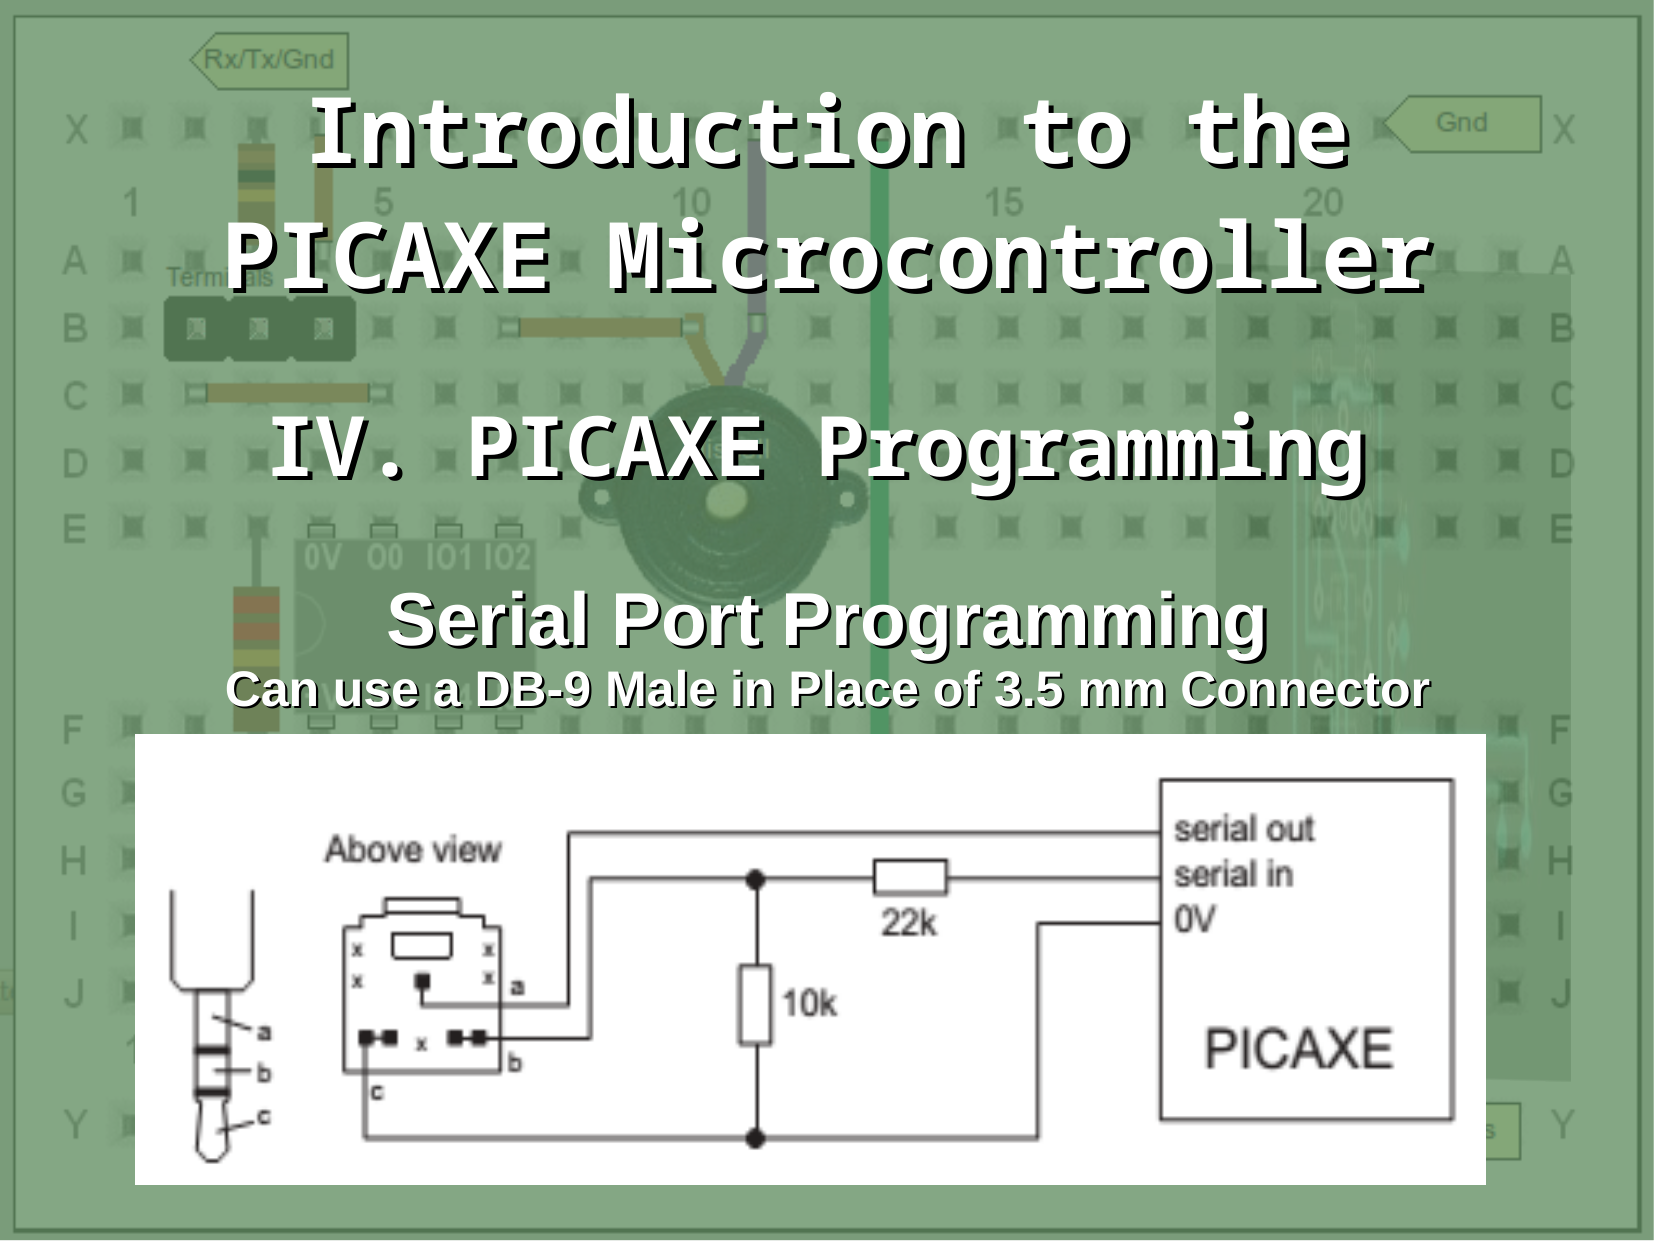

# Introduction to the PICAXE Microcontroller
IV. PICAXE Programming
Serial Port Programming
Can use a DB-9 Male in Place of 3.5 mm Connector